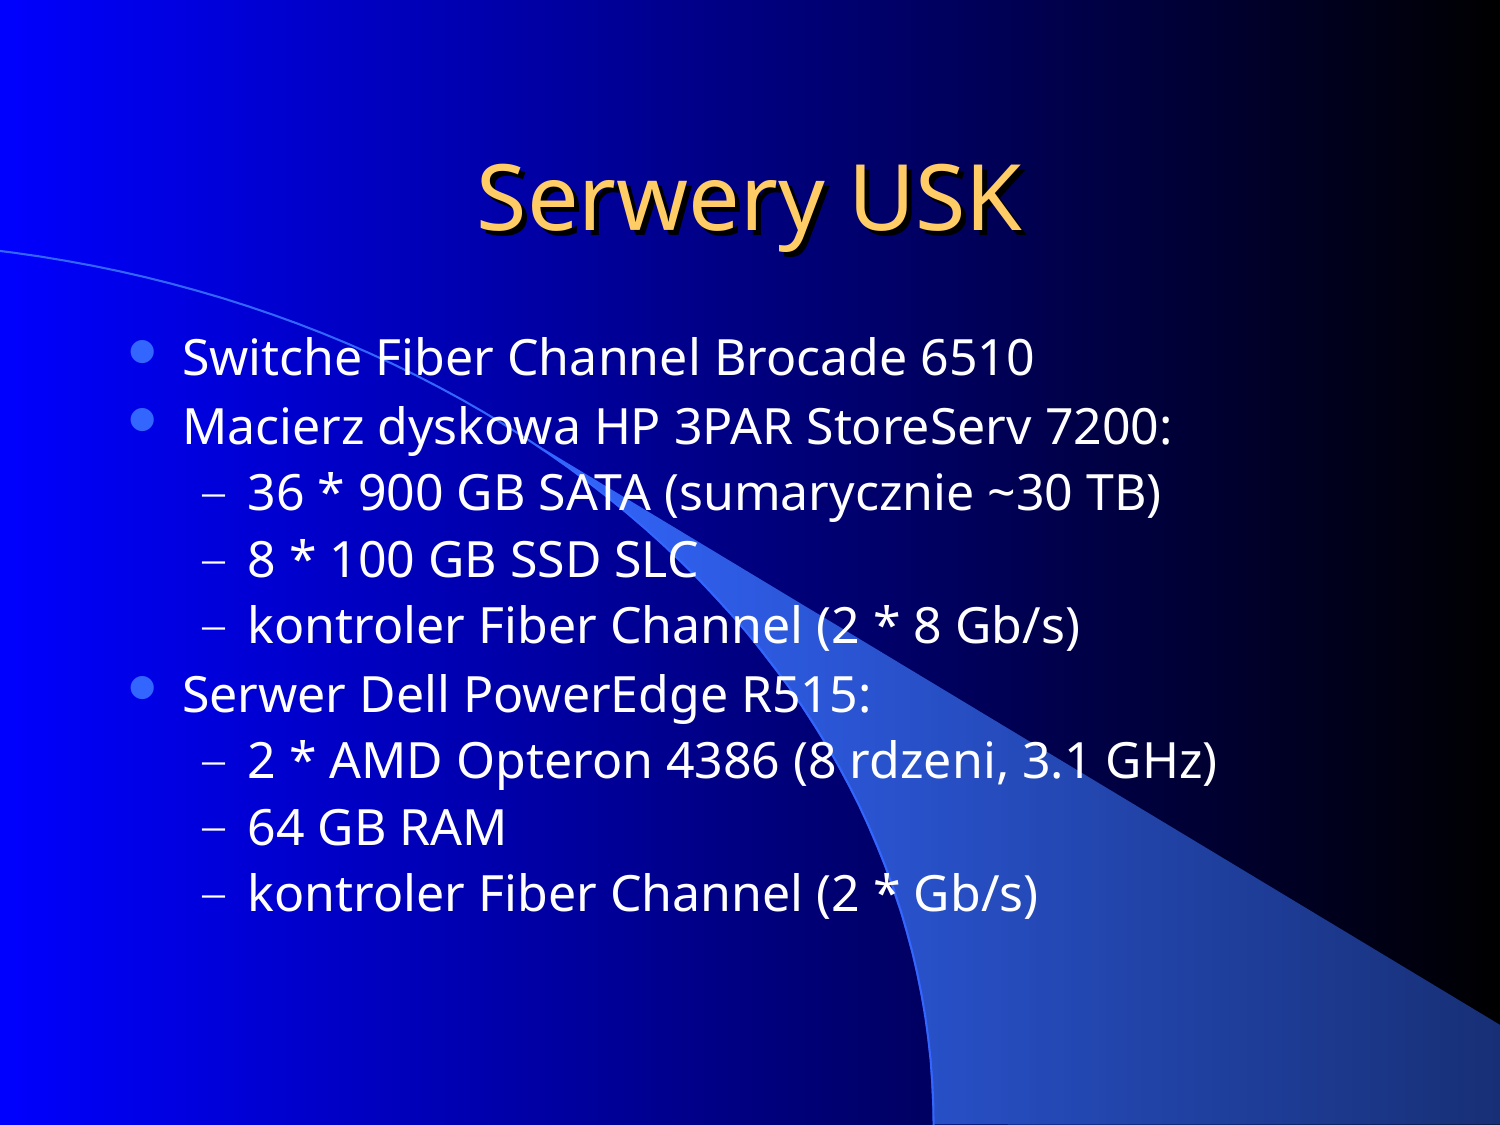

# Serwery USK
Switche Fiber Channel Brocade 6510
Macierz dyskowa HP 3PAR StoreServ 7200:
36 * 900 GB SATA (sumarycznie ~30 TB)
8 * 100 GB SSD SLC
kontroler Fiber Channel (2 * 8 Gb/s)
Serwer Dell PowerEdge R515:
2 * AMD Opteron 4386 (8 rdzeni, 3.1 GHz)
64 GB RAM
kontroler Fiber Channel (2 * Gb/s)